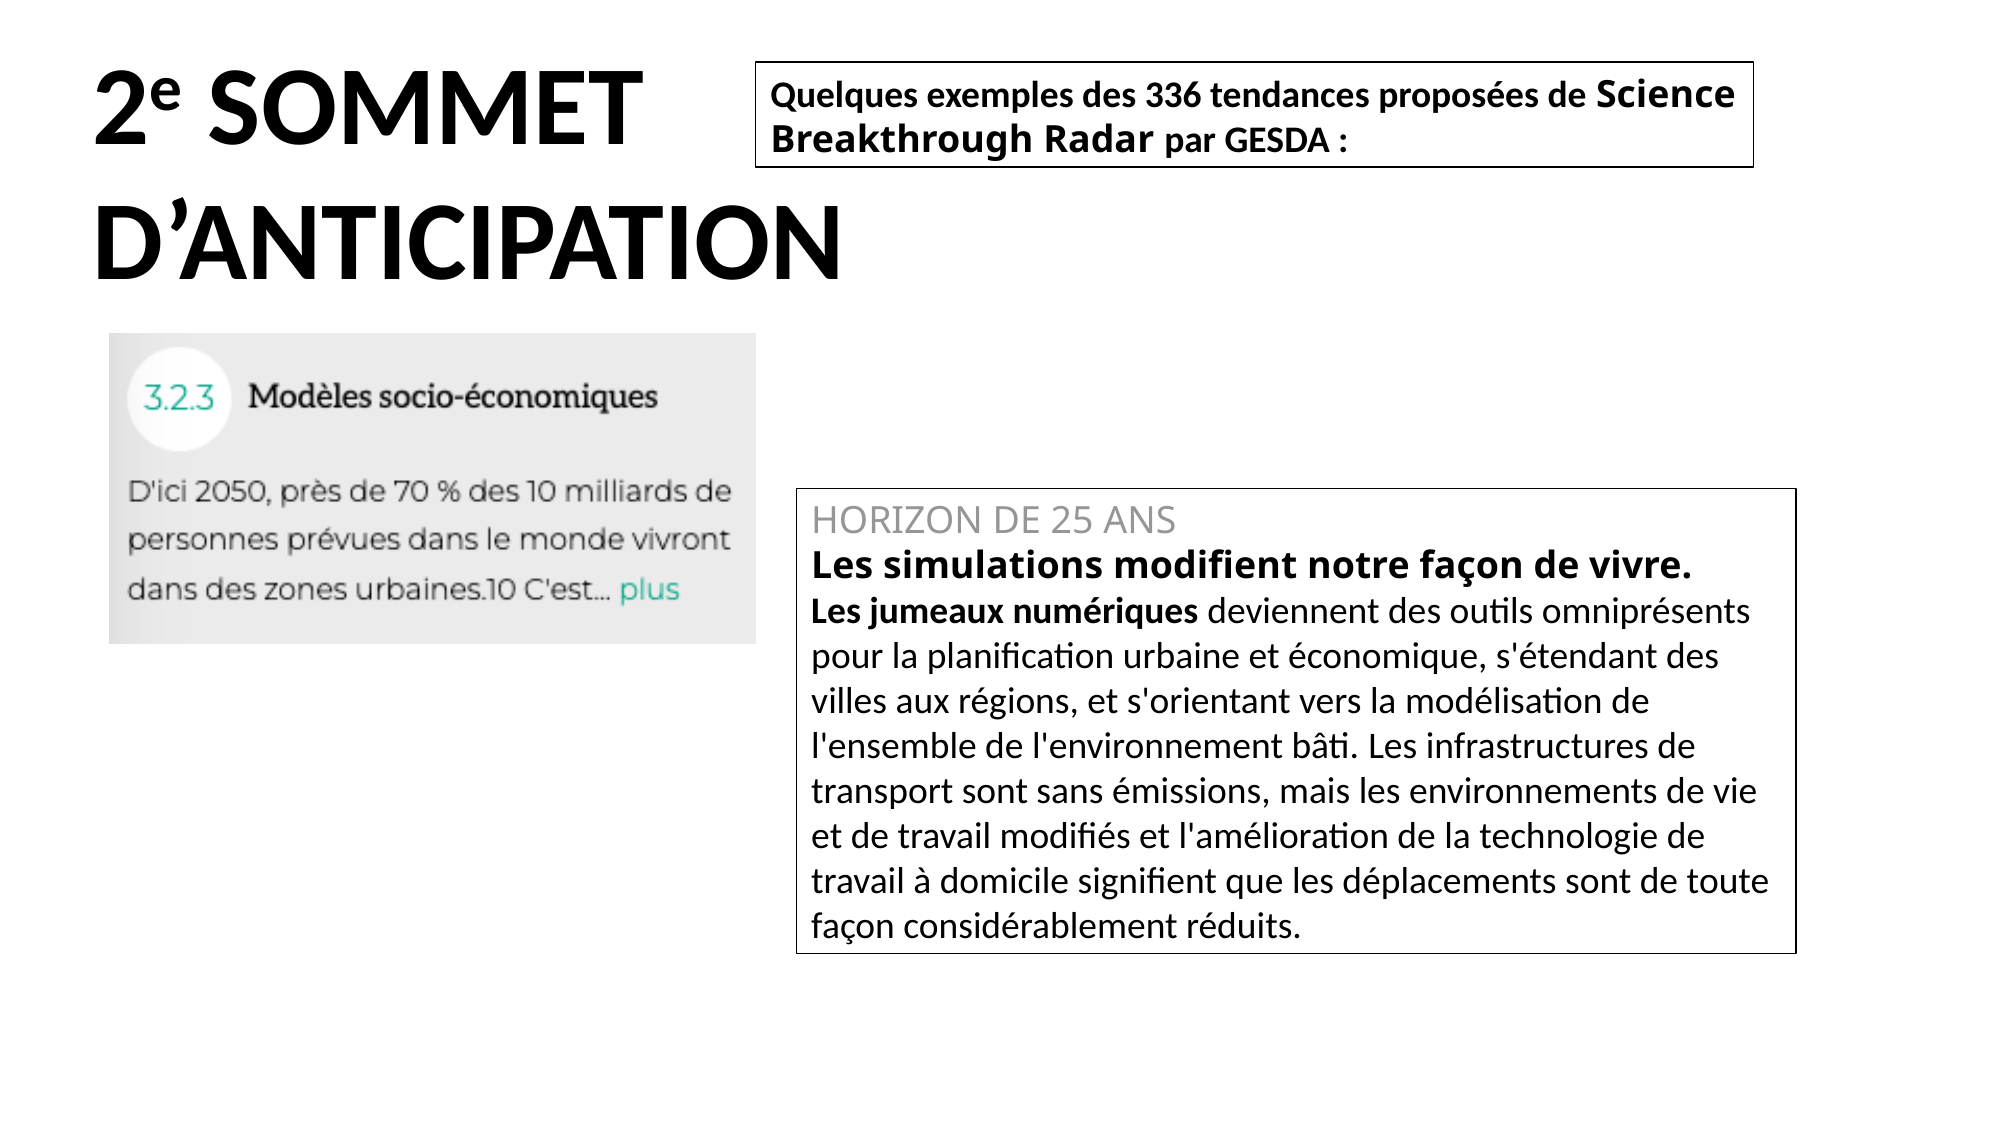

2e SOMMET
D’ANTICIPATION
Quelques exemples des 336 tendances proposées de Science Breakthrough Radar par GESDA :
HORIZON DE 25 ANS
Les simulations modifient notre façon de vivre.
Les jumeaux numériques deviennent des outils omniprésents pour la planification urbaine et économique, s'étendant des villes aux régions, et s'orientant vers la modélisation de l'ensemble de l'environnement bâti. Les infrastructures de transport sont sans émissions, mais les environnements de vie et de travail modifiés et l'amélioration de la technologie de travail à domicile signifient que les déplacements sont de toute façon considérablement réduits.